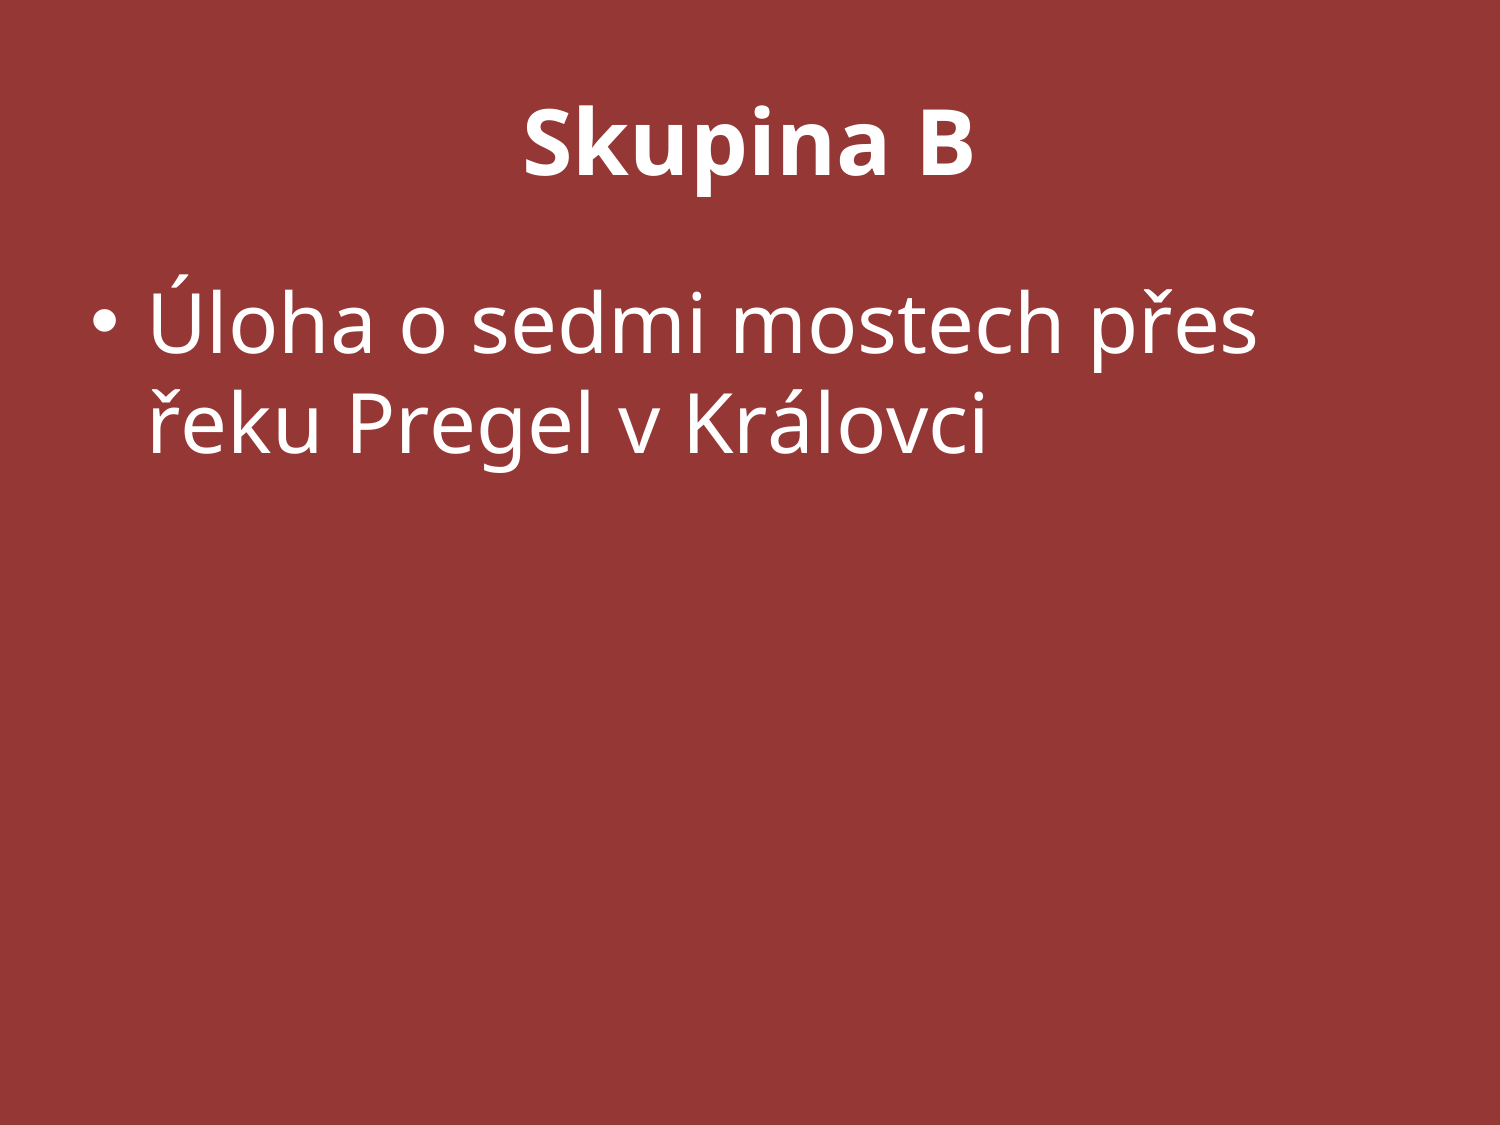

# Skupina B
Úloha o sedmi mostech přes řeku Pregel v Královci